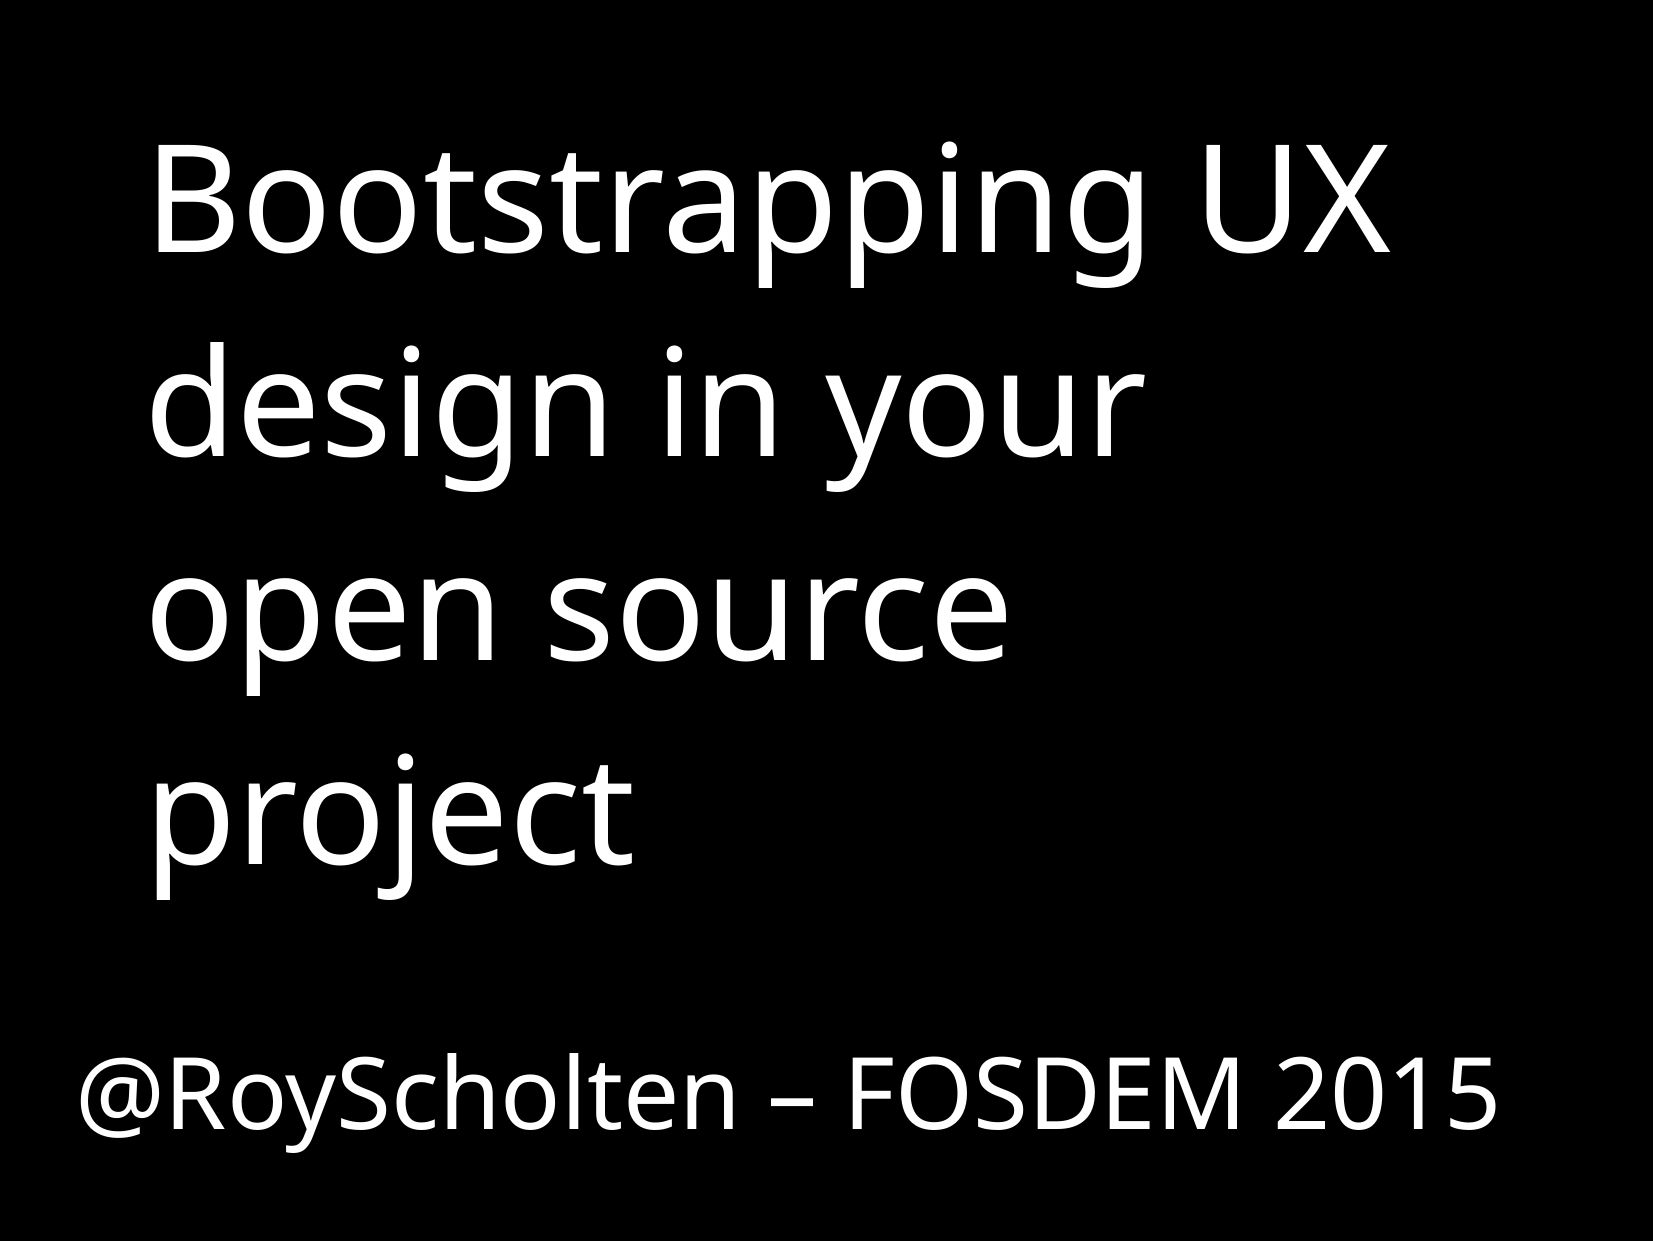

# Bootstrapping UX design in your open source project
@RoyScholten – FOSDEM 2015